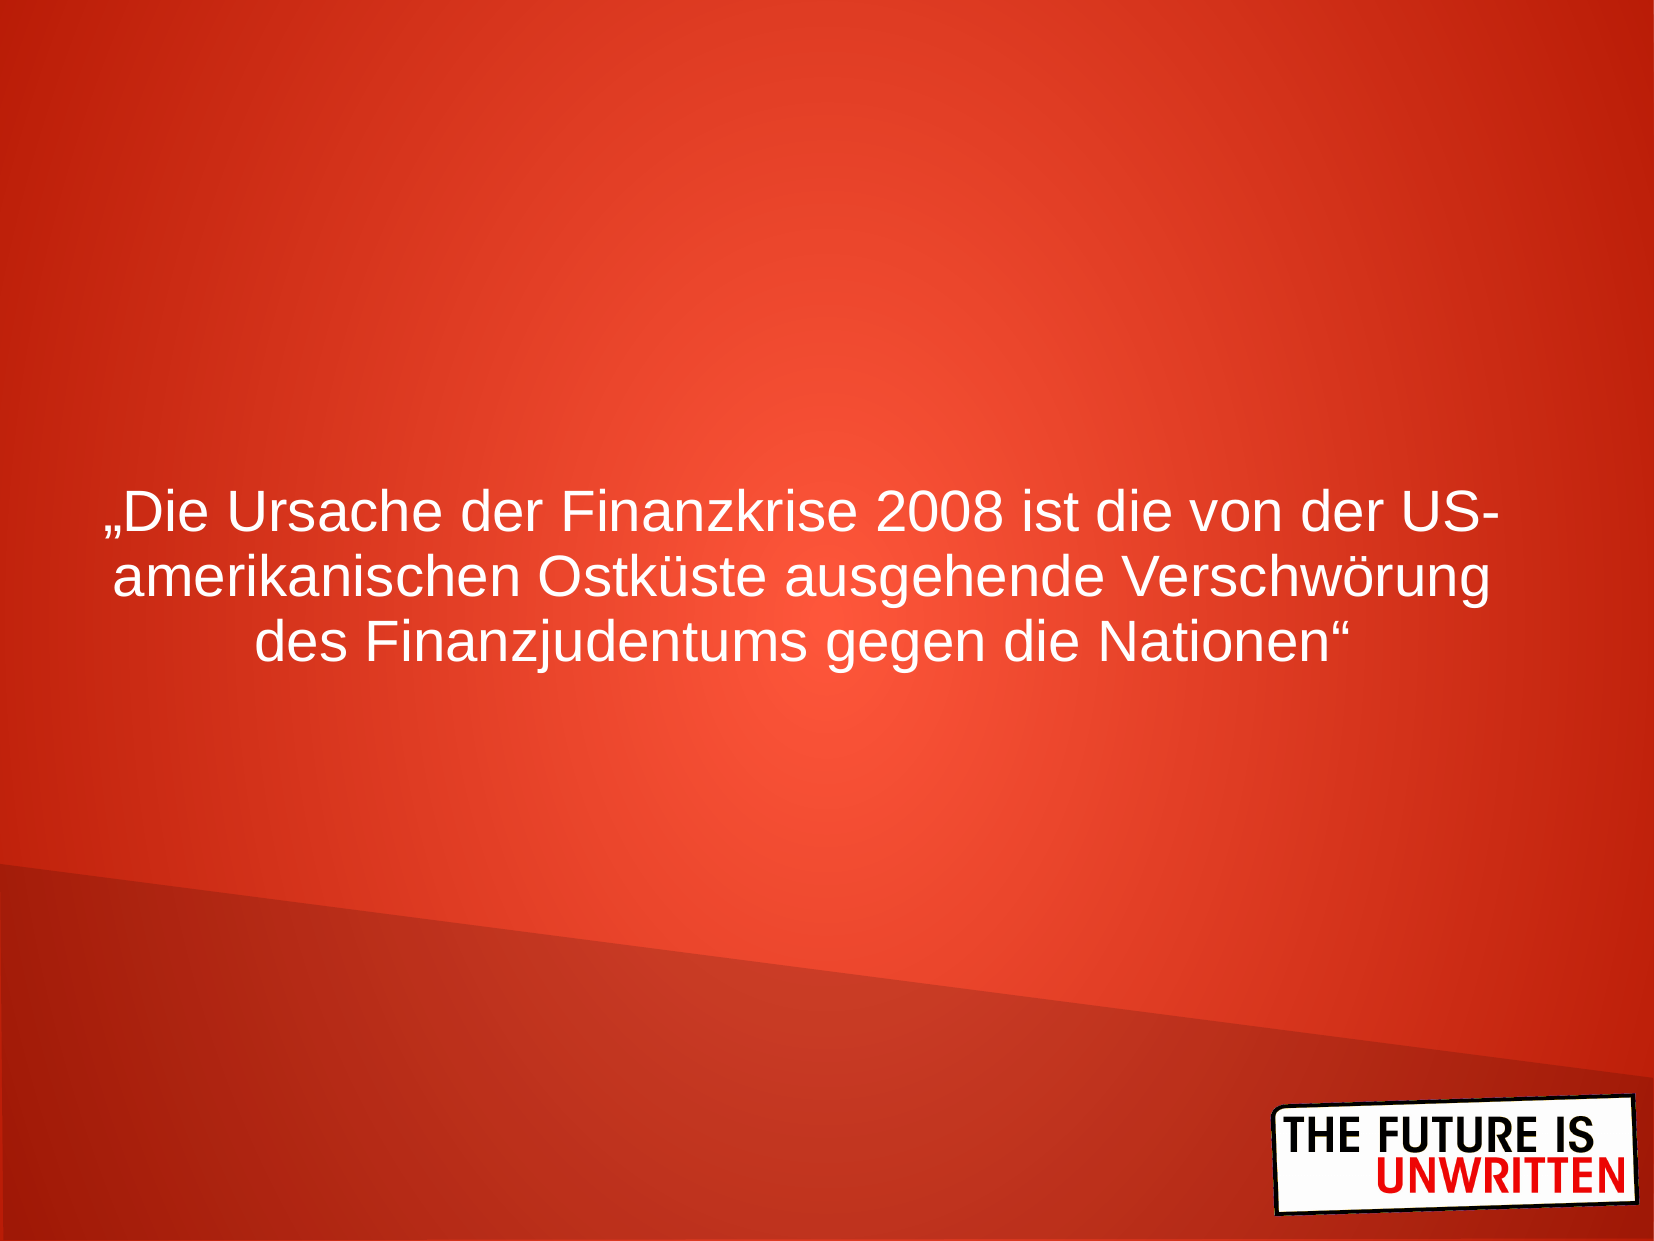

# „Die Ursache der Finanzkrise 2008 ist die von der US-amerikanischen Ostküste ausgehende Verschwörung des Finanzjudentums gegen die Nationen“